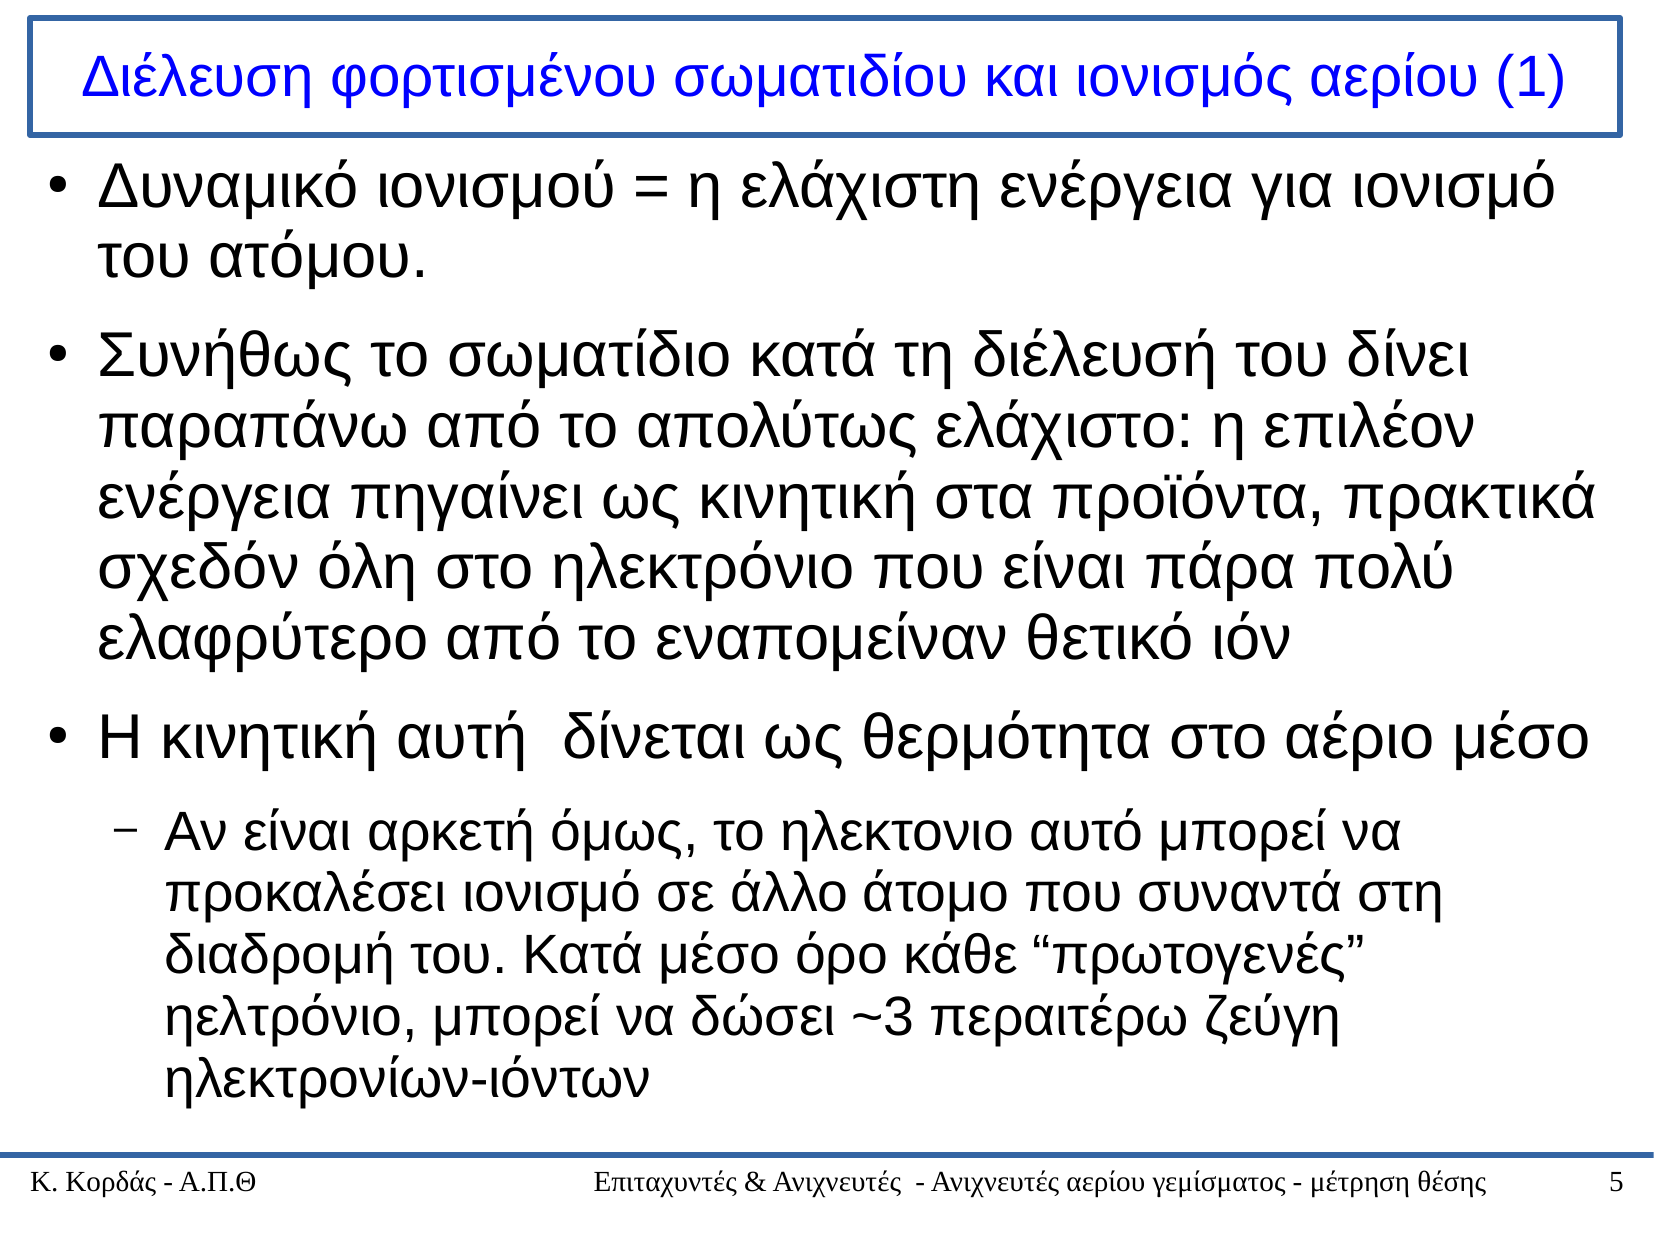

# Διέλευση φορτισμένου σωματιδίου και ιονισμός αερίου (1)
Δυναμικό ιονισμού = η ελάχιστη ενέργεια για ιονισμό του ατόμου.
Συνήθως το σωματίδιο κατά τη διέλευσή του δίνει παραπάνω από το απολύτως ελάχιστο: η επιλέον ενέργεια πηγαίνει ως κινητική στα προϊόντα, πρακτικά σχεδόν όλη στο ηλεκτρόνιο που είναι πάρα πολύ ελαφρύτερο από το εναπομείναν θετικό ιόν
Η κινητική αυτή δίνεται ως θερμότητα στο αέριο μέσο
Αν είναι αρκετή όμως, το ηλεκτονιο αυτό μπορεί να προκαλέσει ιονισμό σε άλλο άτομο που συναντά στη διαδρομή του. Κατά μέσο όρο κάθε “πρωτογενές” ηελτρόνιο, μπορεί να δώσει ~3 περαιτέρω ζεύγη ηλεκτρονίων-ιόντων
Κ. Κορδάς - Α.Π.Θ
Επιταχυντές & Ανιχνευτές - Ανιχνευτές αερίου γεμίσματος - μέτρηση θέσης
5